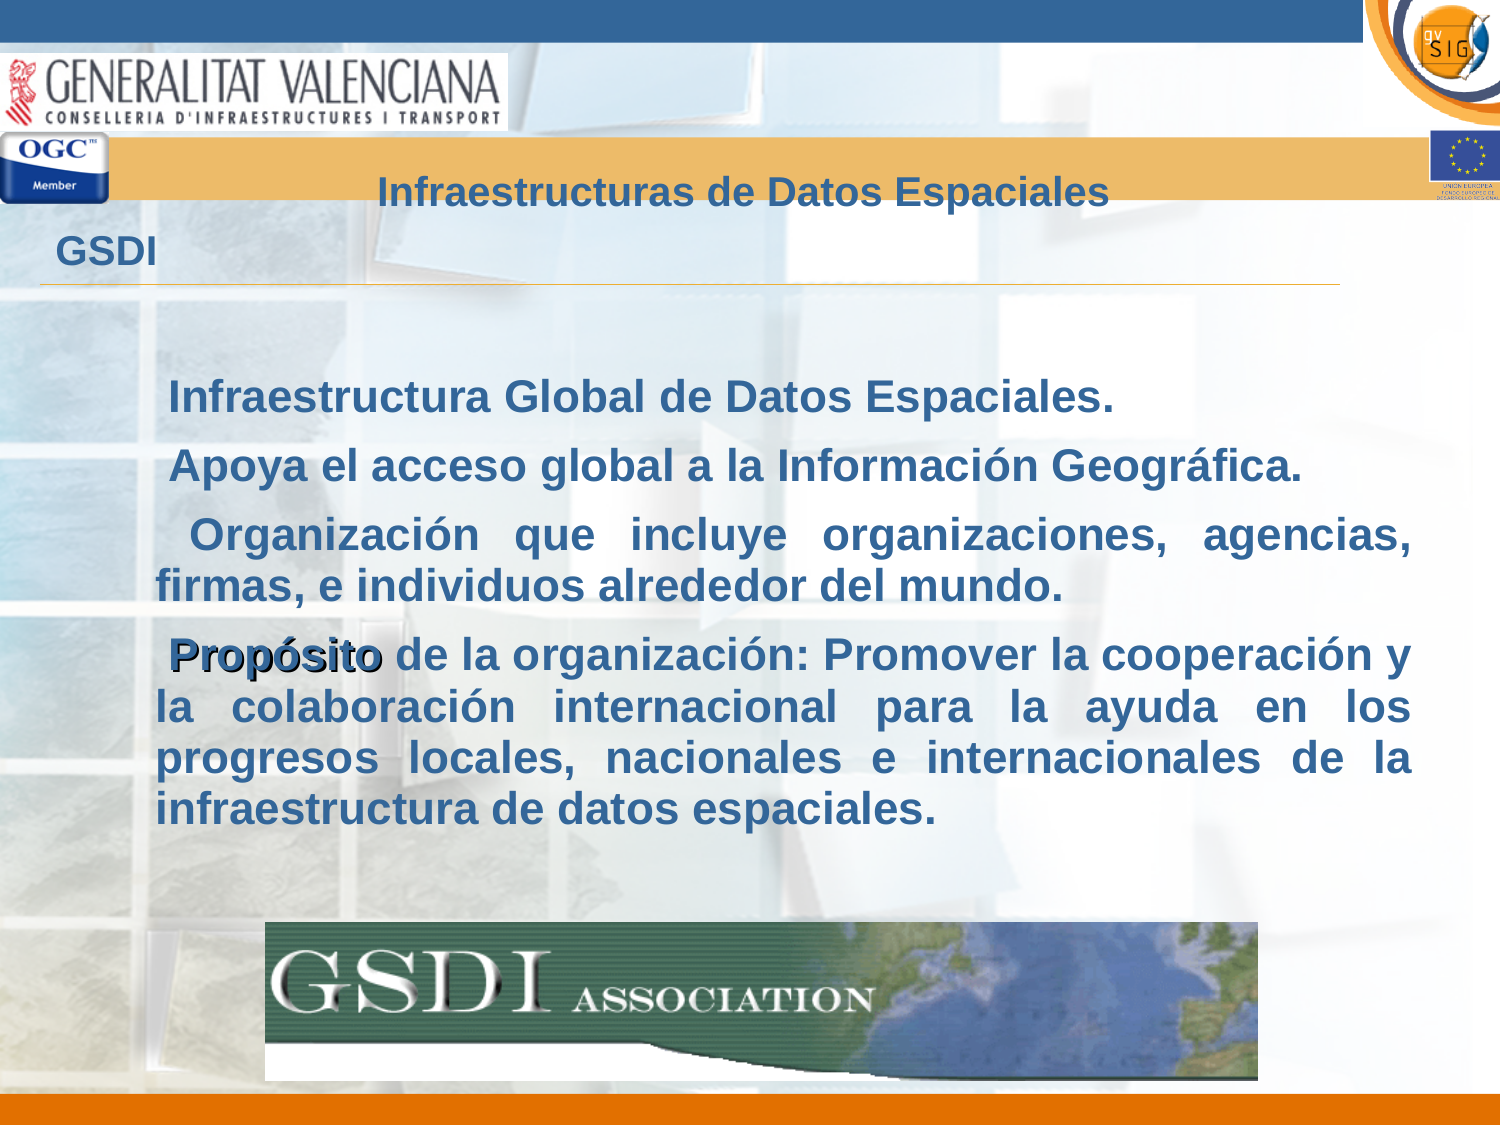

Infraestructuras de Datos Espaciales
GSDI
 Infraestructura Global de Datos Espaciales.
 Apoya el acceso global a la Información Geográfica.
 Organización que incluye organizaciones, agencias, firmas, e individuos alrededor del mundo.
 Propósito de la organización: Promover la cooperación y la colaboración internacional para la ayuda en los progresos locales, nacionales e internacionales de la infraestructura de datos espaciales.